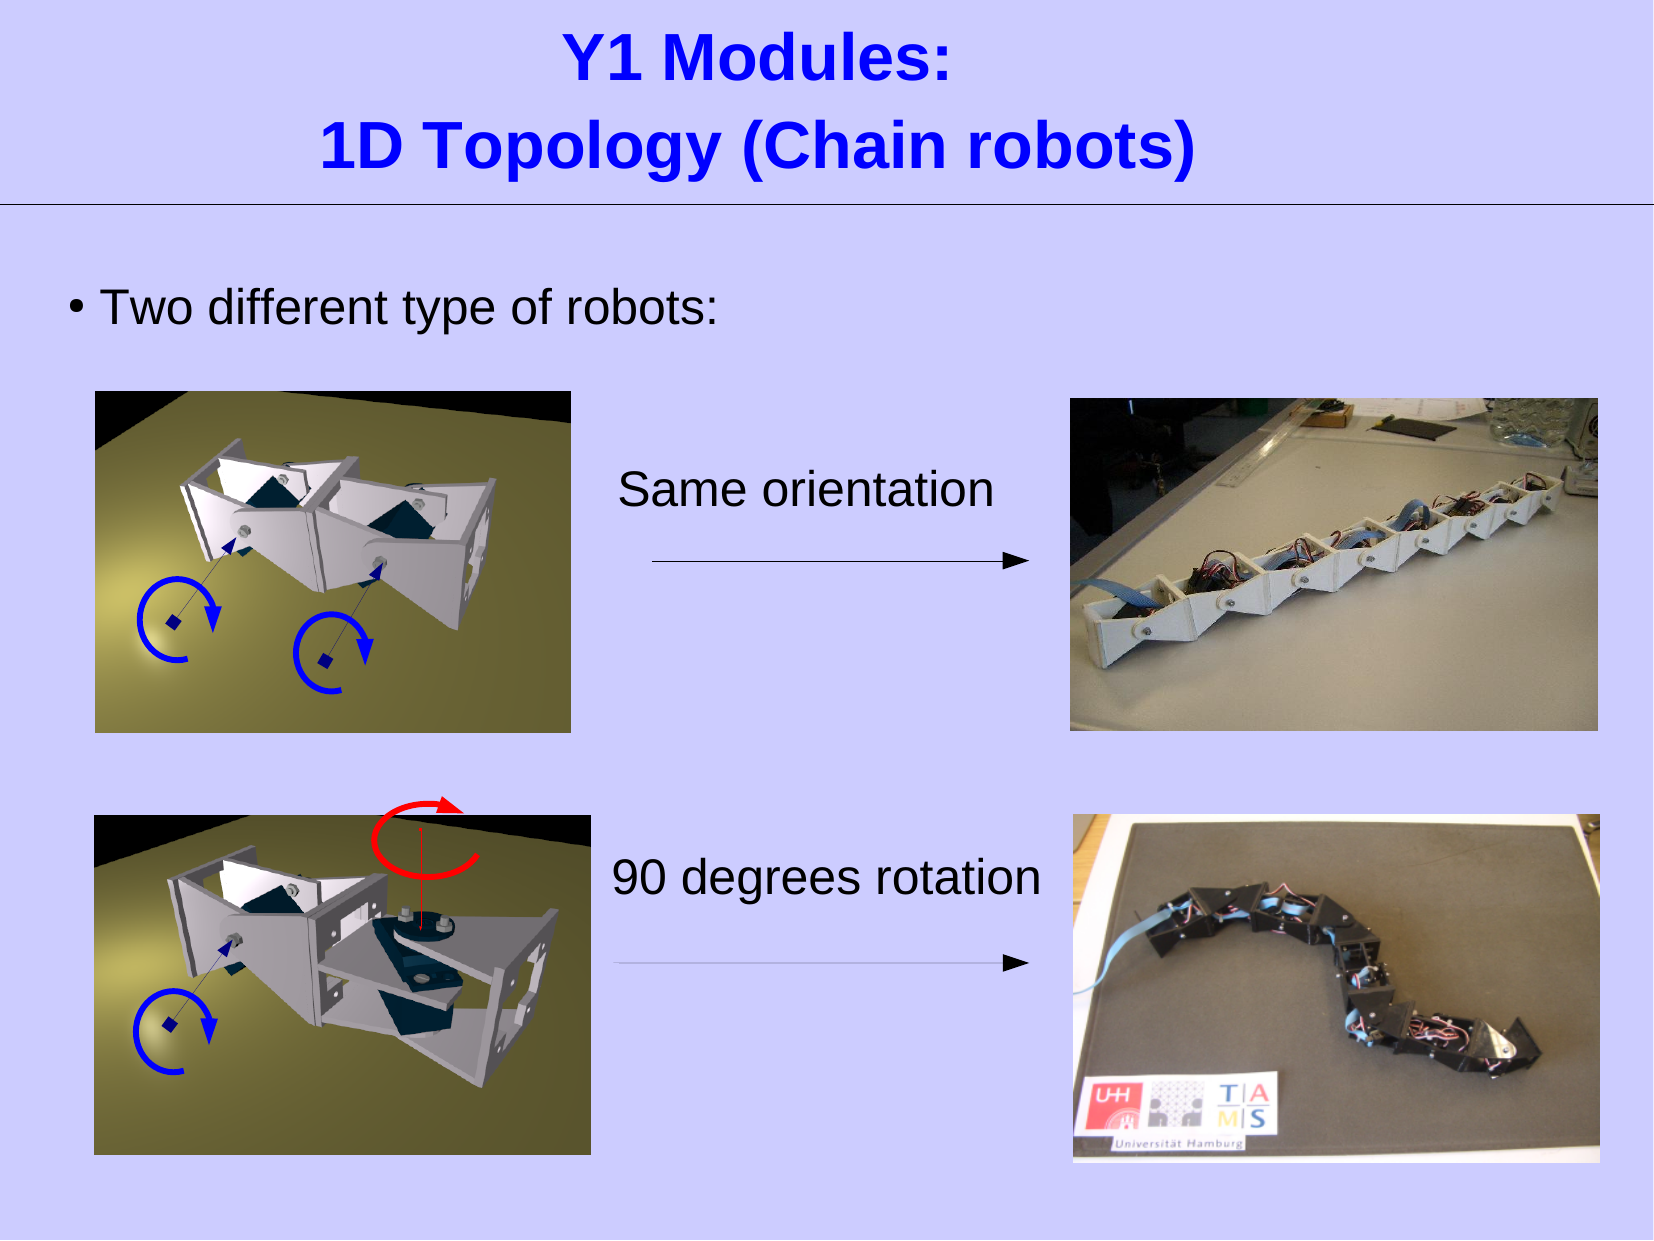

# Y1 Modules: 1D Topology (Chain robots)
 Two different type of robots:
Same orientation
90 degrees rotation